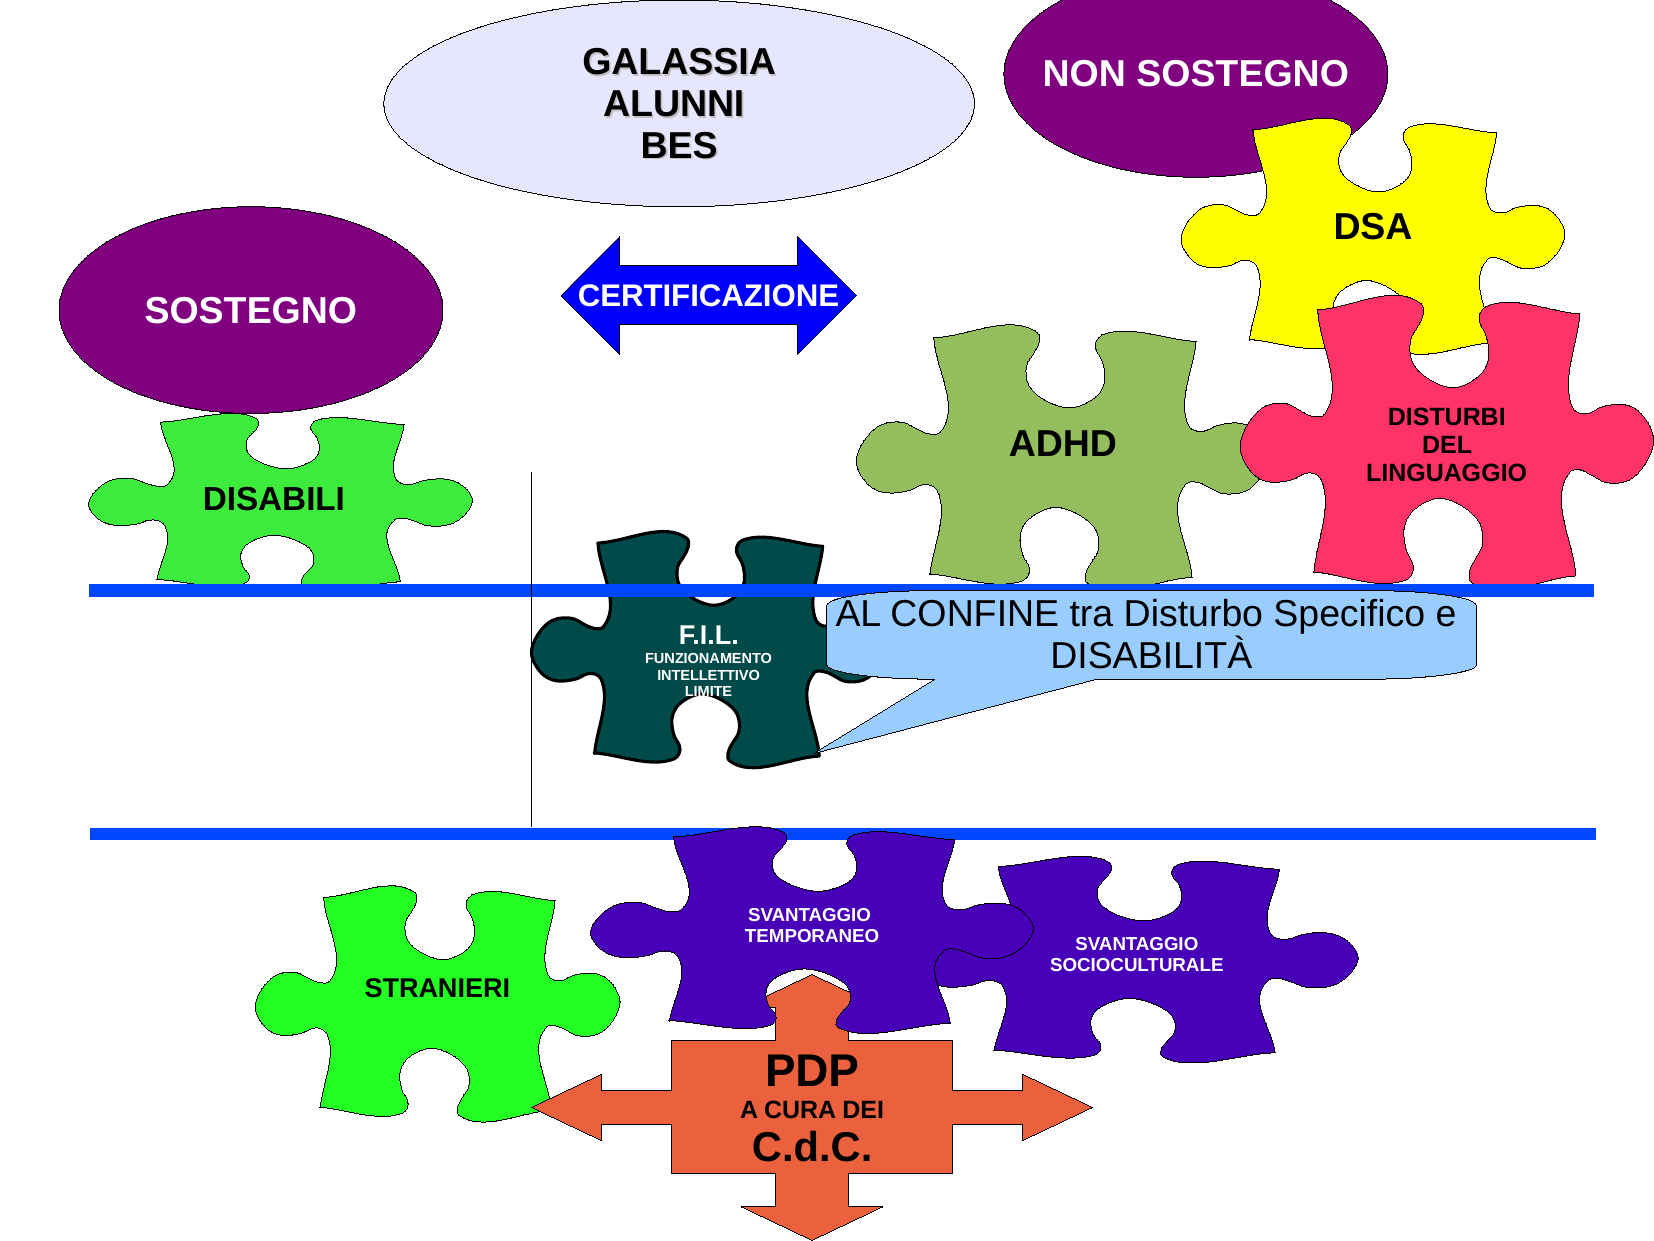

GALASSIA
ALUNNI
BES
NON SOSTEGNO
DSA
SOSTEGNO
CERTIFICAZIONE
DISTURBI DEL LINGUAGGIO
ADHD
DISABILI
F.I.L. FUNZIONAMENTO INTELLETTIVO LIMITE
AL CONFINE tra Disturbo Specifico e
DISABILITÀ
SVANTAGGIO
TEMPORANEO
SVANTAGGIO SOCIOCULTURALE
STRANIERI
PDP
A CURA DEI
C.d.C.